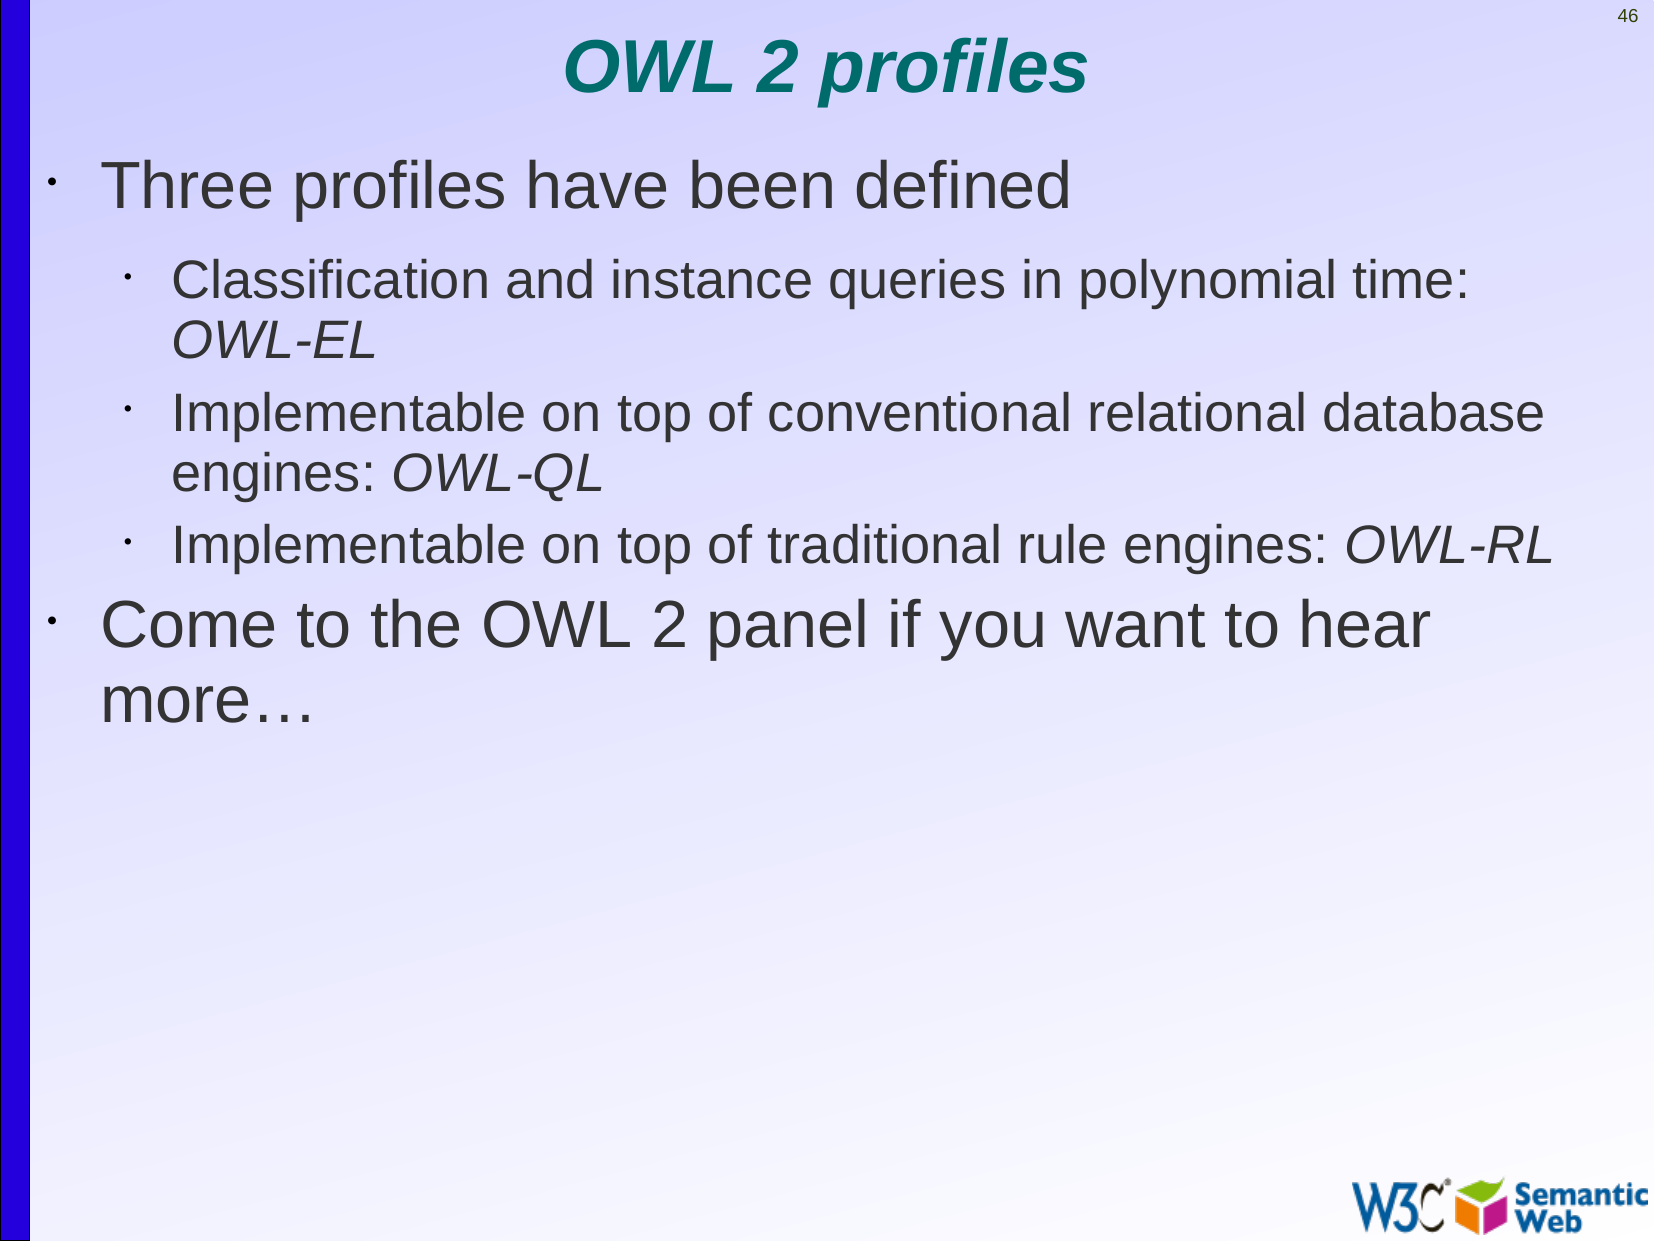

# OWL 2 profiles
Three profiles have been defined
Classification and instance queries in polynomial time: OWL-EL
Implementable on top of conventional relational database engines: OWL-QL
Implementable on top of traditional rule engines: OWL-RL
Come to the OWL 2 panel if you want to hear more…